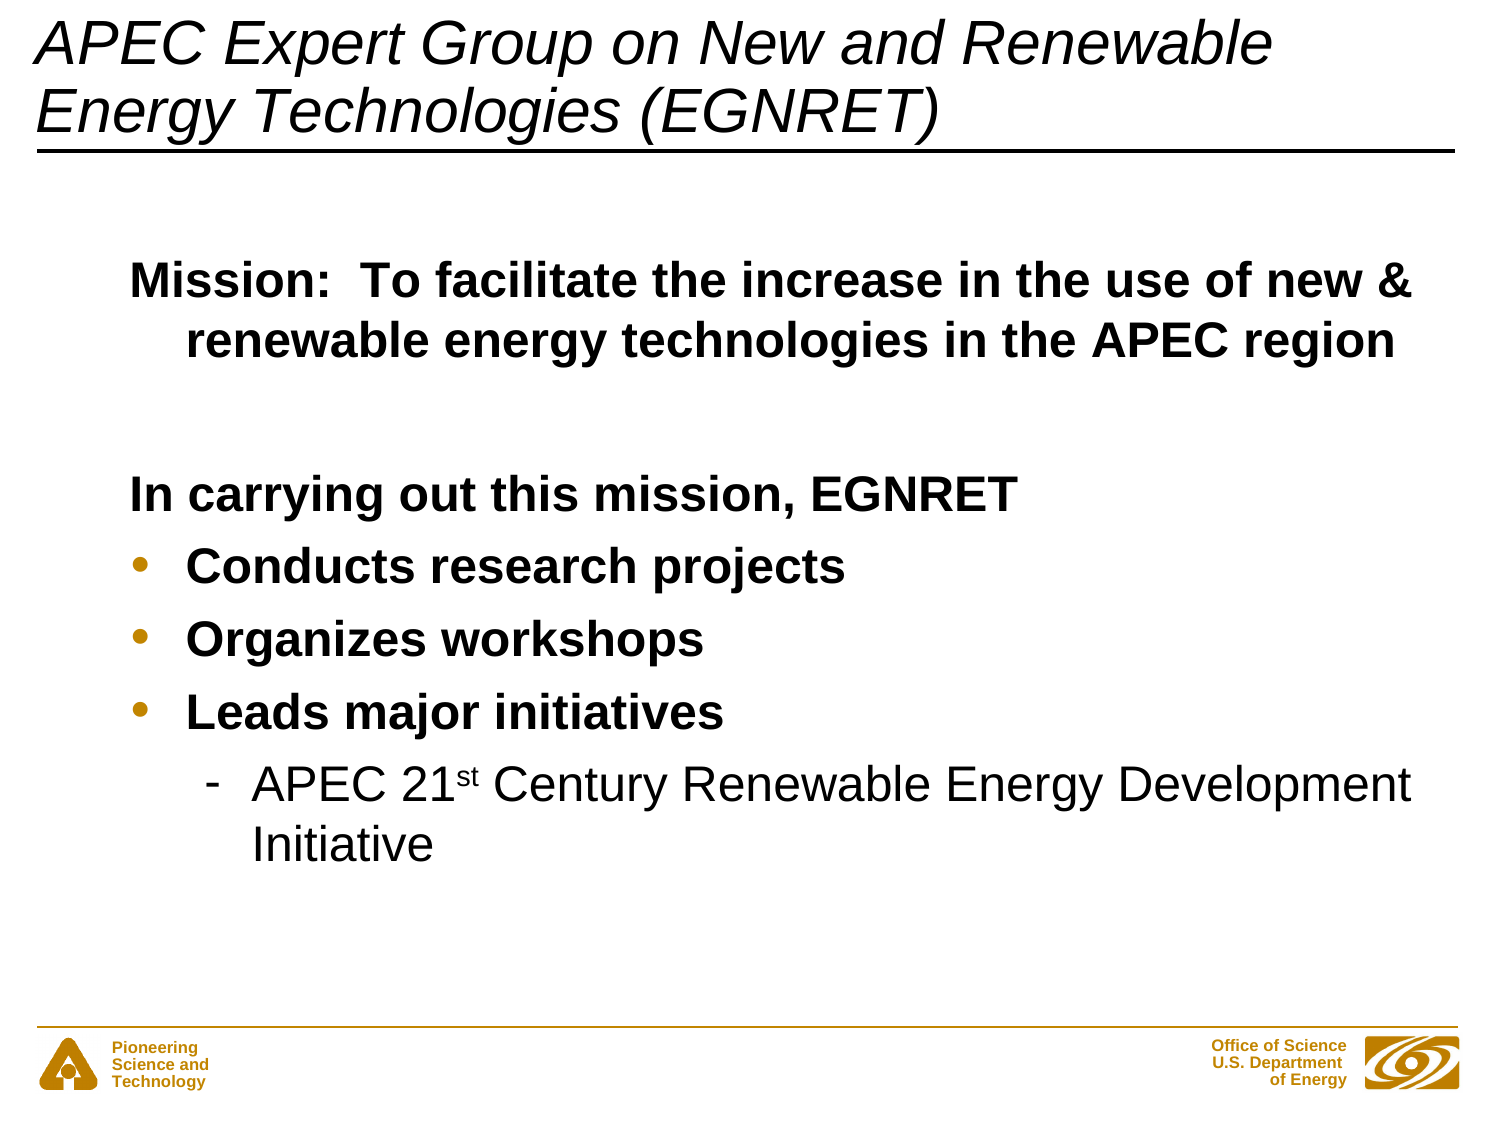

# APEC Expert Group on New and Renewable Energy Technologies (EGNRET)
Mission: To facilitate the increase in the use of new & renewable energy technologies in the APEC region
In carrying out this mission, EGNRET
Conducts research projects
Organizes workshops
Leads major initiatives
APEC 21st Century Renewable Energy Development Initiative